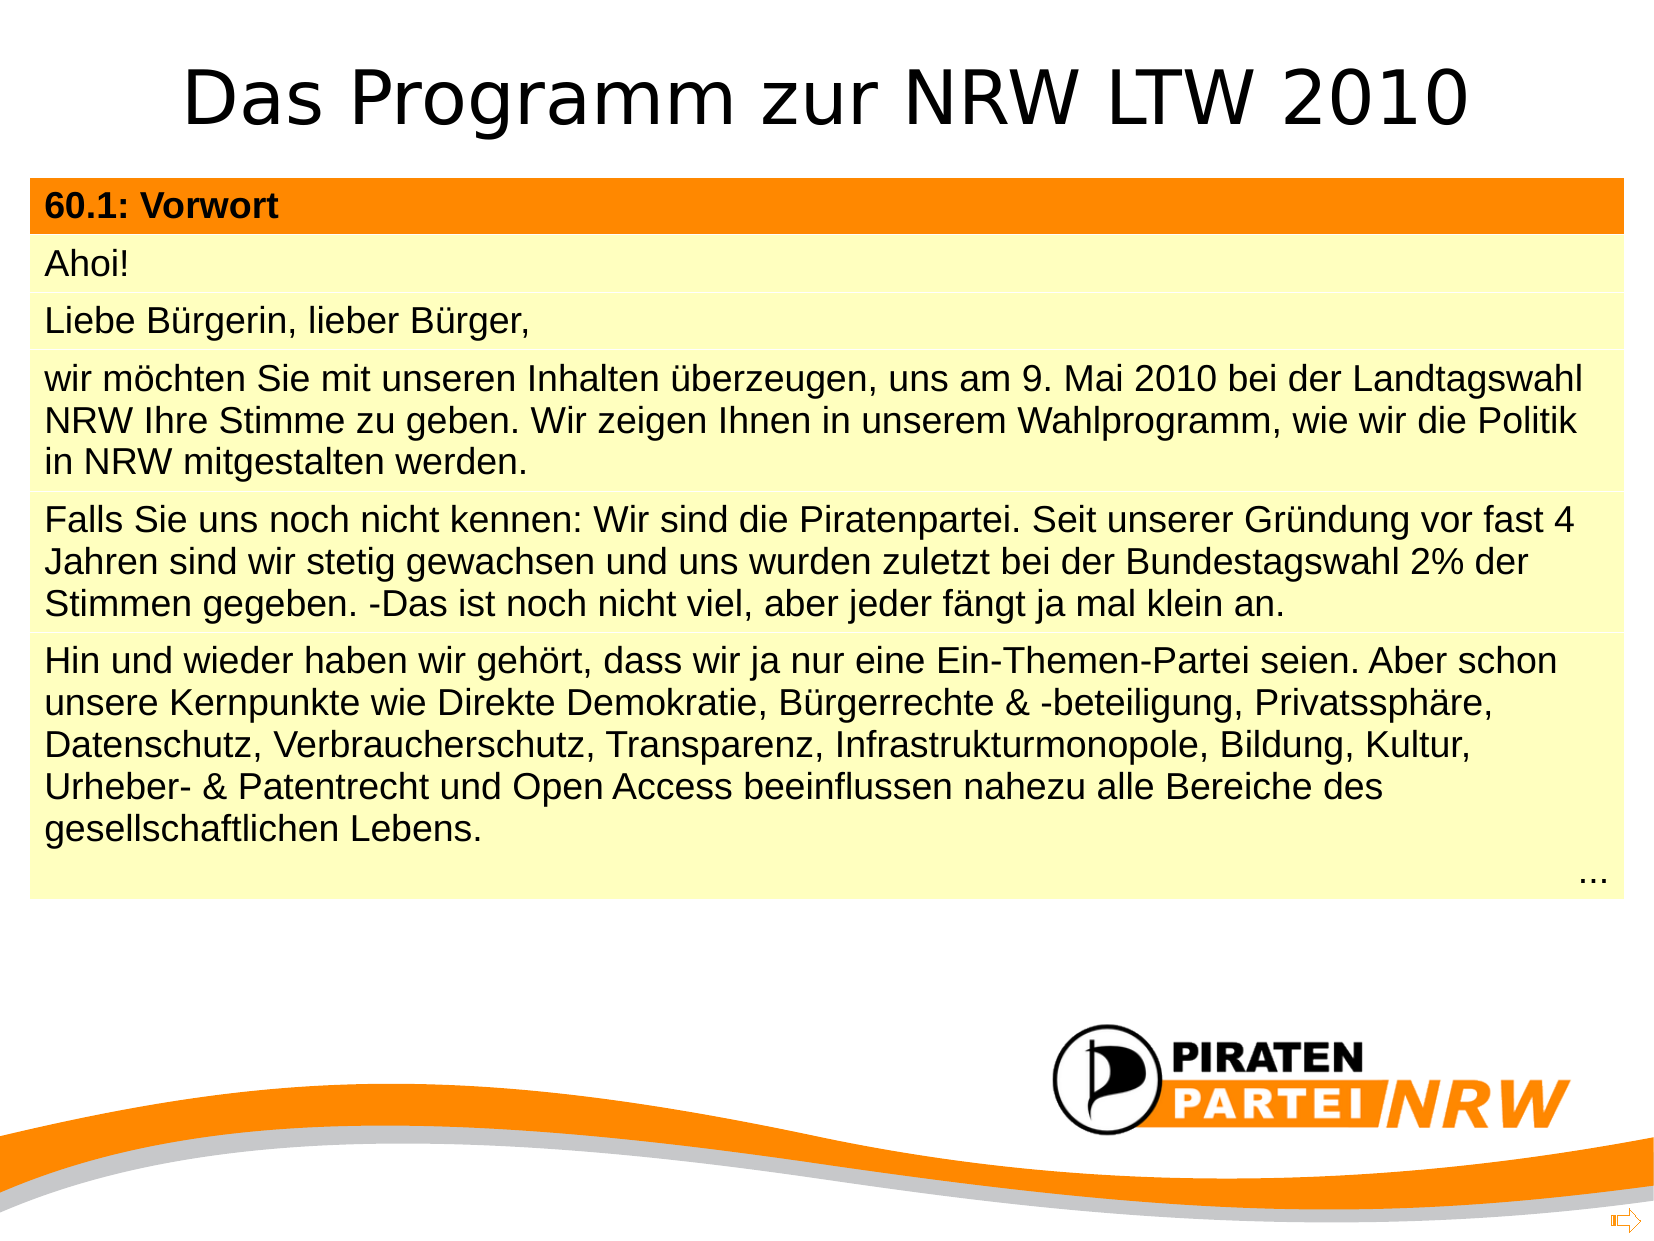

# Das Programm zur NRW LTW 2010
| 60.1: Vorwort |
| --- |
| Ahoi! |
| Liebe Bürgerin, lieber Bürger, |
| wir möchten Sie mit unseren Inhalten überzeugen, uns am 9. Mai 2010 bei der Landtagswahl NRW Ihre Stimme zu geben. Wir zeigen Ihnen in unserem Wahlprogramm, wie wir die Politik in NRW mitgestalten werden. |
| Falls Sie uns noch nicht kennen: Wir sind die Piratenpartei. Seit unserer Gründung vor fast 4 Jahren sind wir stetig gewachsen und uns wurden zuletzt bei der Bundestagswahl 2% der Stimmen gegeben. -Das ist noch nicht viel, aber jeder fängt ja mal klein an. |
| Hin und wieder haben wir gehört, dass wir ja nur eine Ein-Themen-Partei seien. Aber schon unsere Kernpunkte wie Direkte Demokratie, Bürgerrechte & -beteiligung, Privatssphäre, Datenschutz, Verbraucherschutz, Transparenz, Infrastrukturmonopole, Bildung, Kultur, Urheber- & Patentrecht und Open Access beeinflussen nahezu alle Bereiche des gesellschaftlichen Lebens. ... |